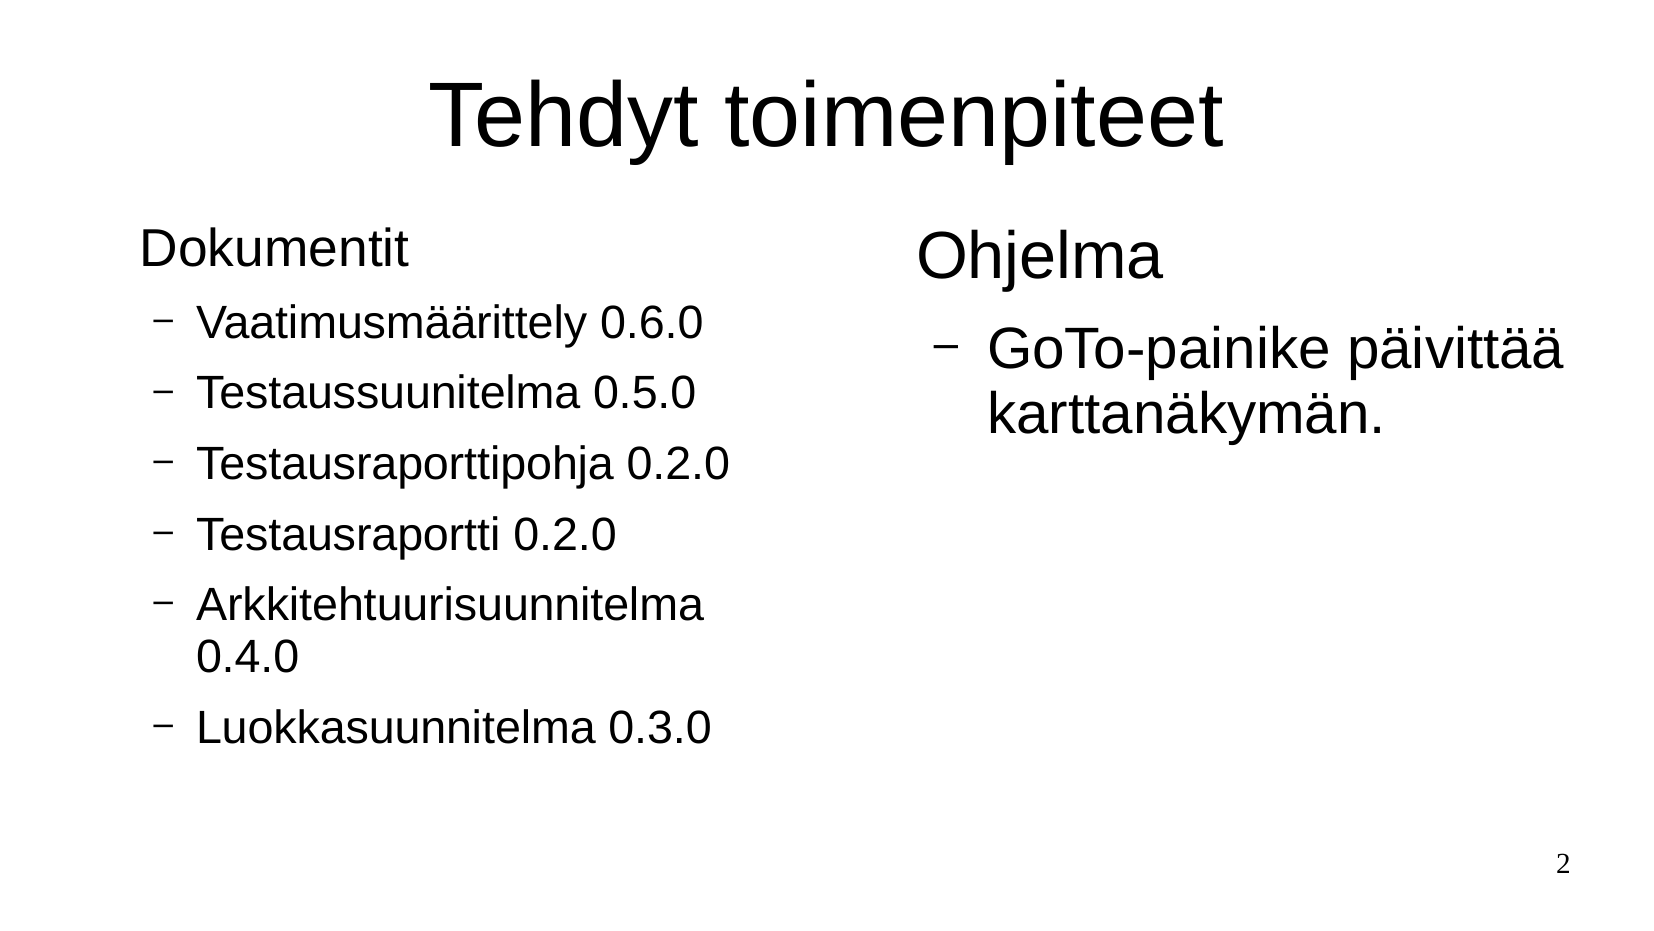

# Tehdyt toimenpiteet
Dokumentit
Vaatimusmäärittely 0.6.0
Testaussuunitelma 0.5.0
Testausraporttipohja 0.2.0
Testausraportti 0.2.0
Arkkitehtuurisuunnitelma 0.4.0
Luokkasuunnitelma 0.3.0
Ohjelma
GoTo-painike päivittää karttanäkymän.
2